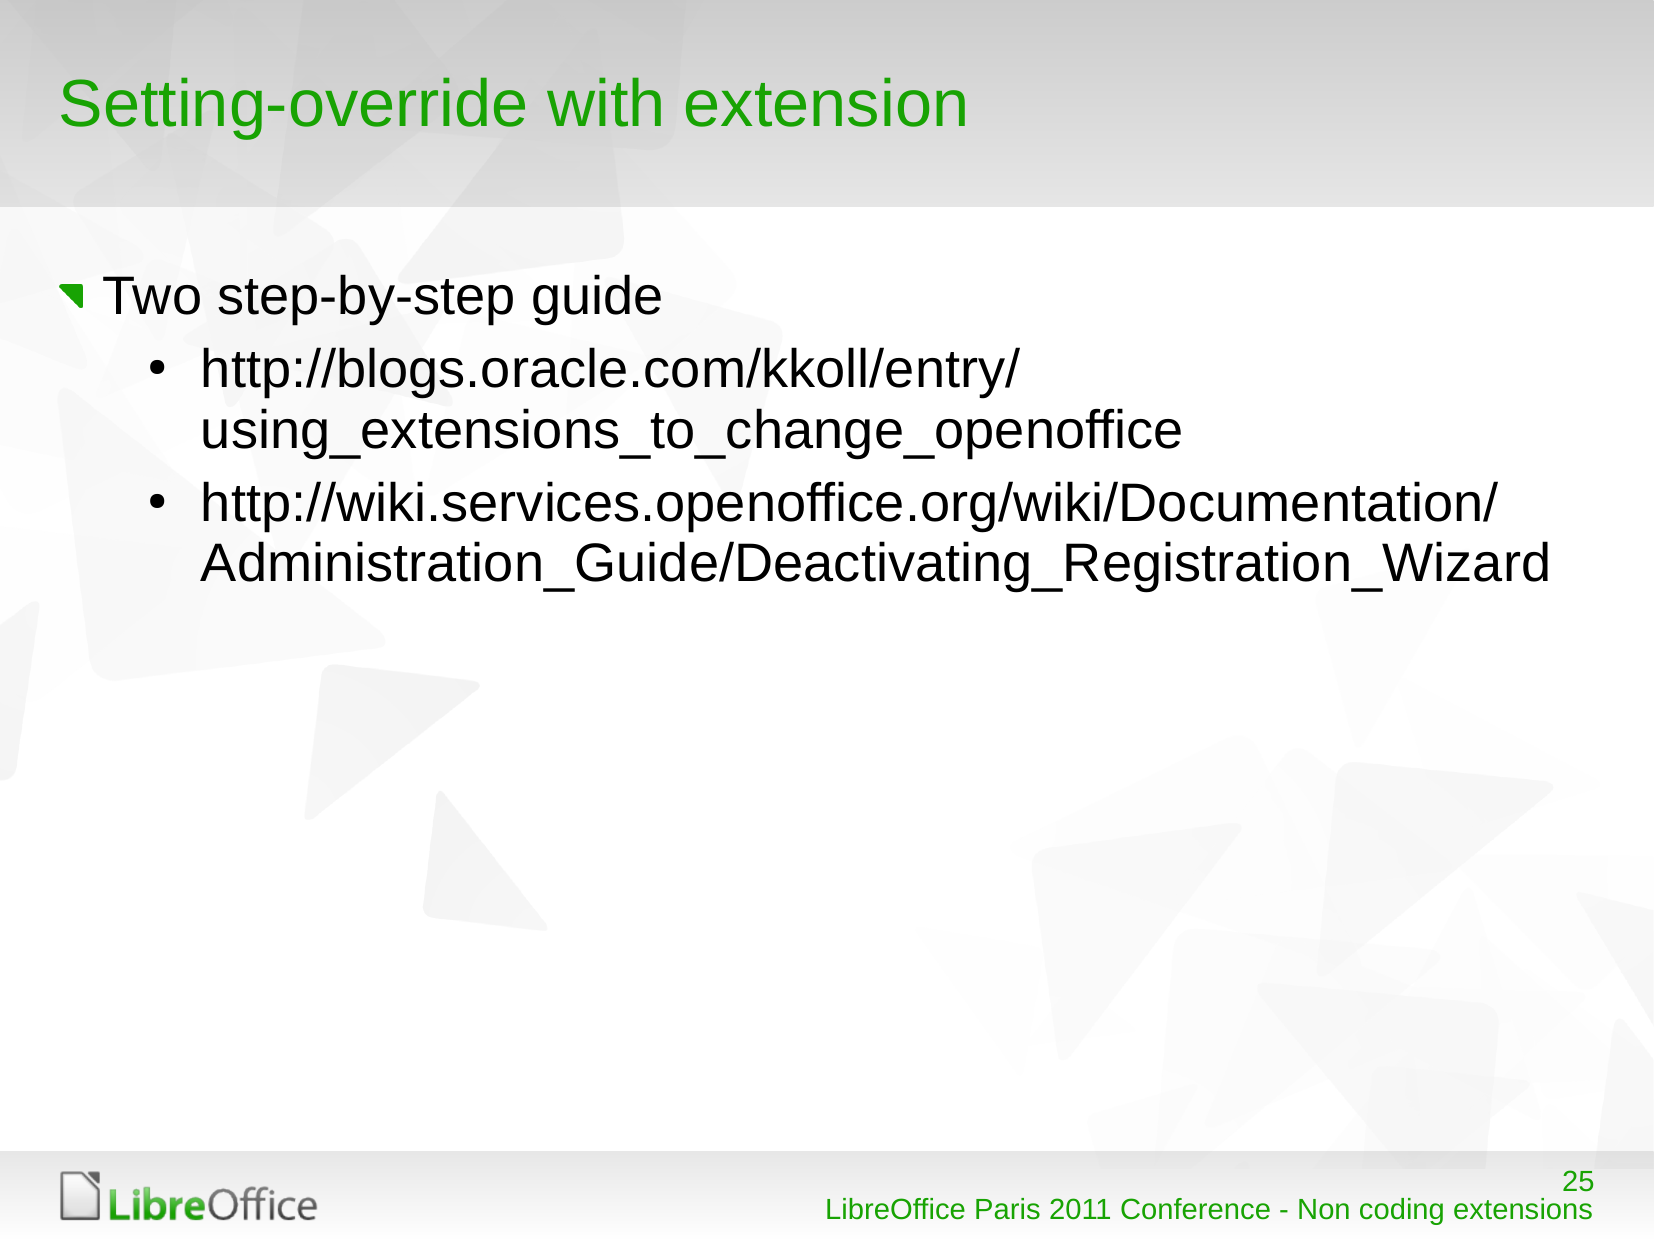

# Setting-override with extension
Two step-by-step guide
http://blogs.oracle.com/kkoll/entry/using_extensions_to_change_openoffice
http://wiki.services.openoffice.org/wiki/Documentation/Administration_Guide/Deactivating_Registration_Wizard
25
LibreOffice Paris 2011 Conference - Non coding extensions